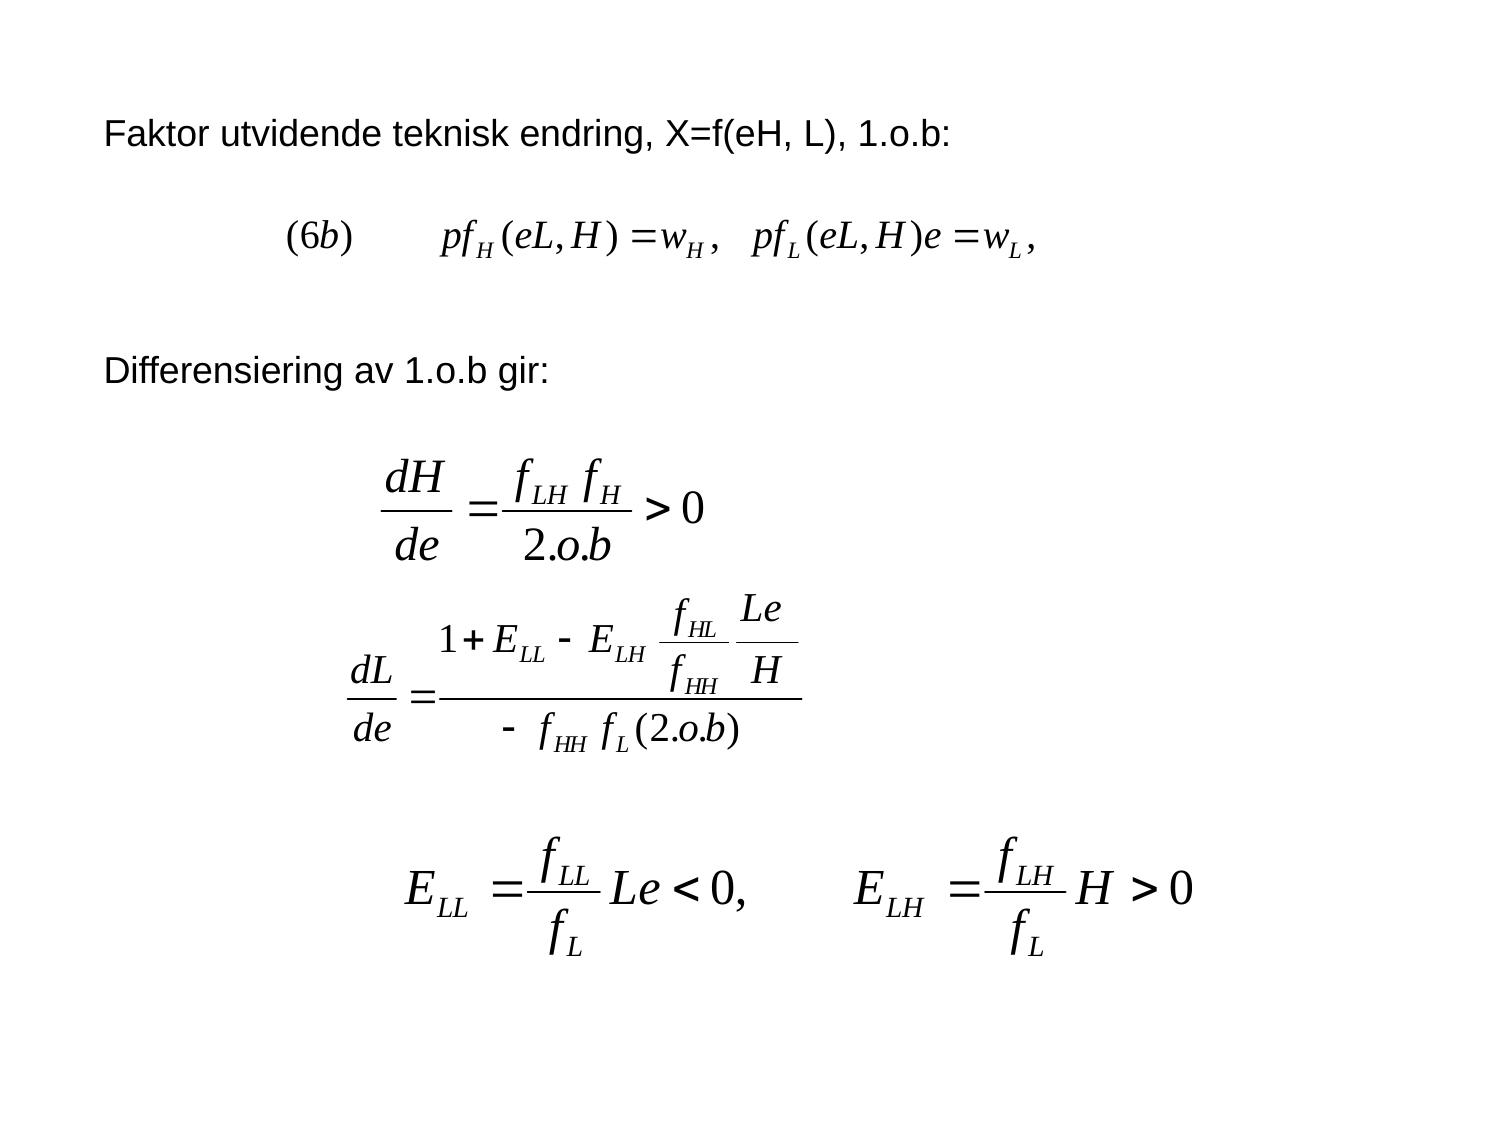

Faktor utvidende teknisk endring, X=f(eH, L), 1.o.b:
Differensiering av 1.o.b gir: